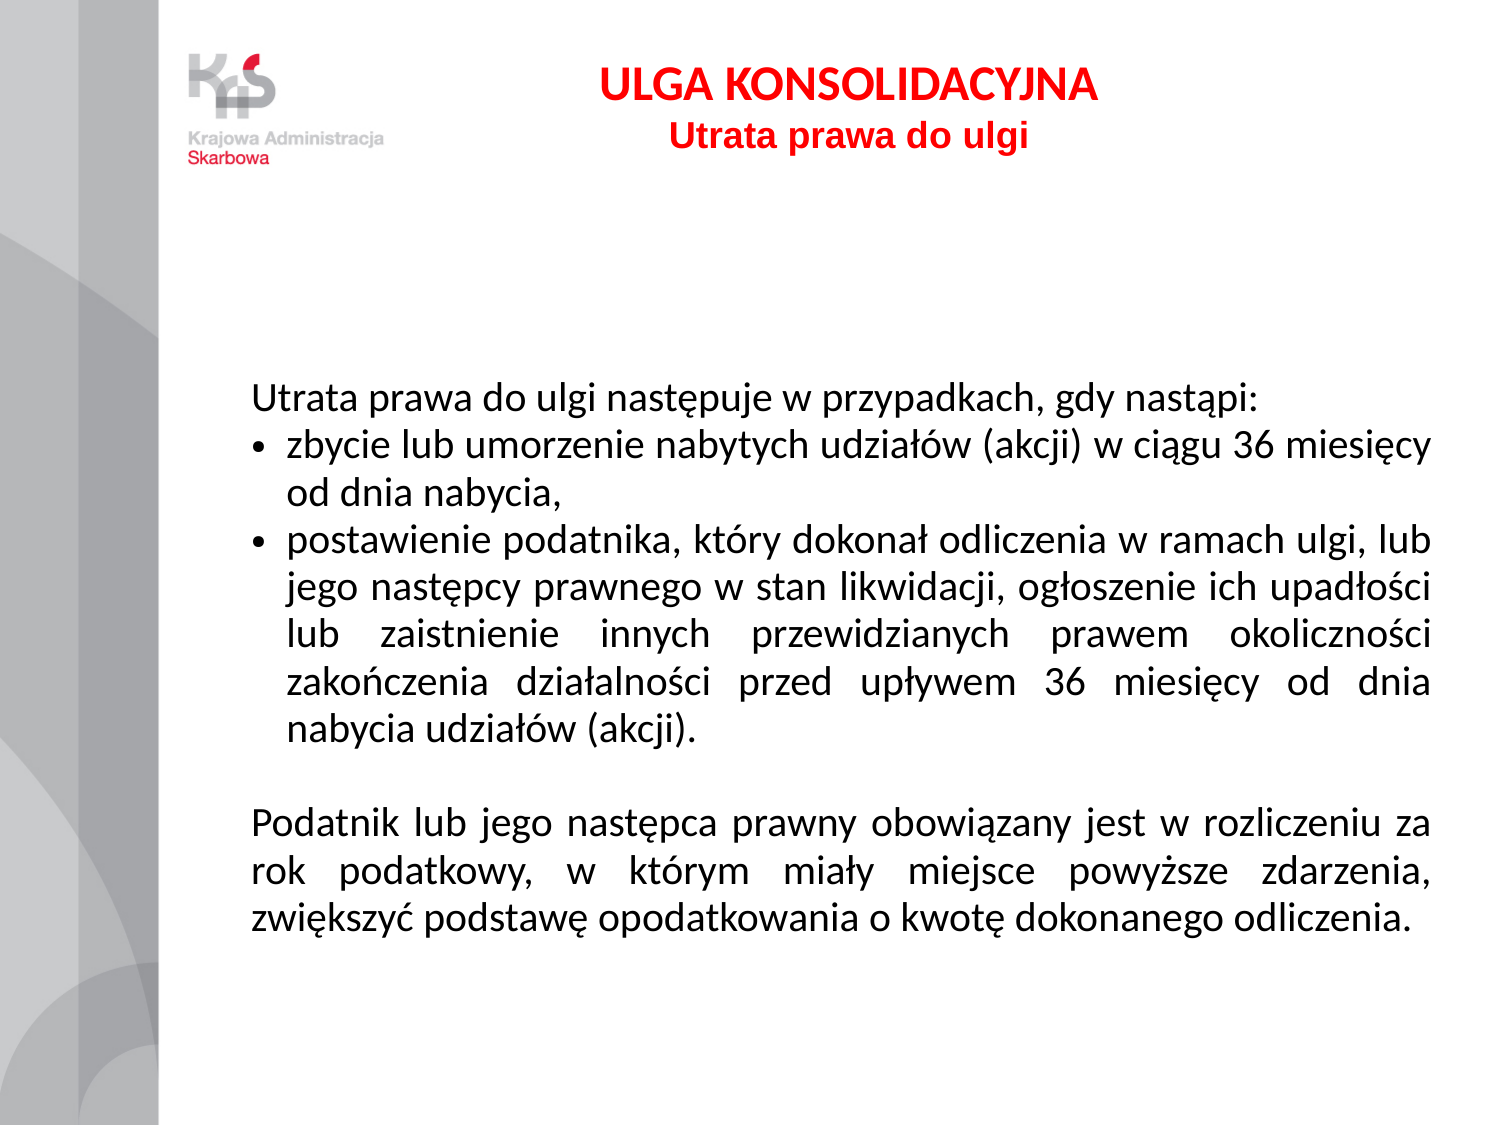

# Ulga konsolidacYJNA Utrata prawa do ulgi
Utrata prawa do ulgi następuje w przypadkach, gdy nastąpi:
zbycie lub umorzenie nabytych udziałów (akcji) w ciągu 36 miesięcy od dnia nabycia,
postawienie podatnika, który dokonał odliczenia w ramach ulgi, lub jego następcy prawnego w stan likwidacji, ogłoszenie ich upadłości lub zaistnienie innych przewidzianych prawem okoliczności zakończenia działalności przed upływem 36 miesięcy od dnia nabycia udziałów (akcji).
Podatnik lub jego następca prawny obowiązany jest w rozliczeniu za rok podatkowy, w którym miały miejsce powyższe zdarzenia, zwiększyć podstawę opodatkowania o kwotę dokonanego odliczenia.